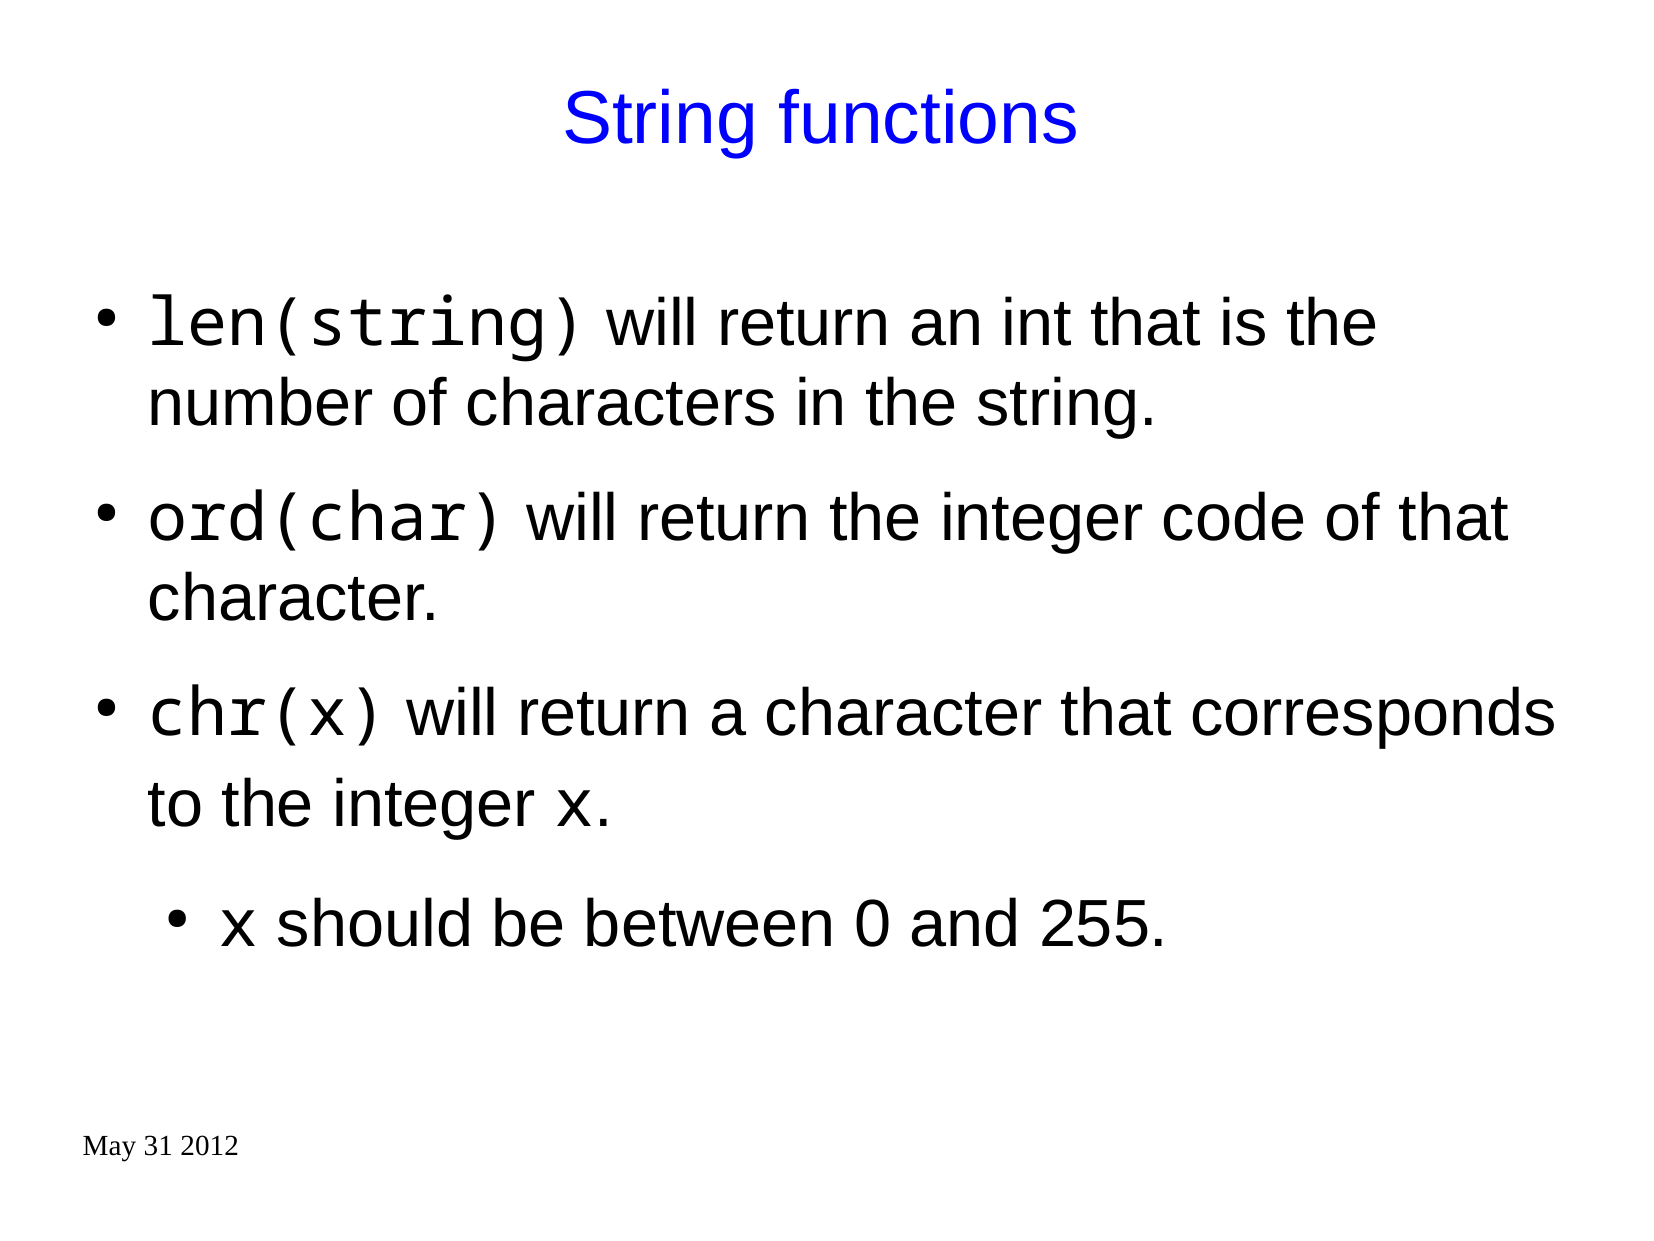

# String functions
len(string) will return an int that is the number of characters in the string.
ord(char) will return the integer code of that character.
chr(x) will return a character that corresponds to the integer x.
x should be between 0 and 255.
May 31 2012